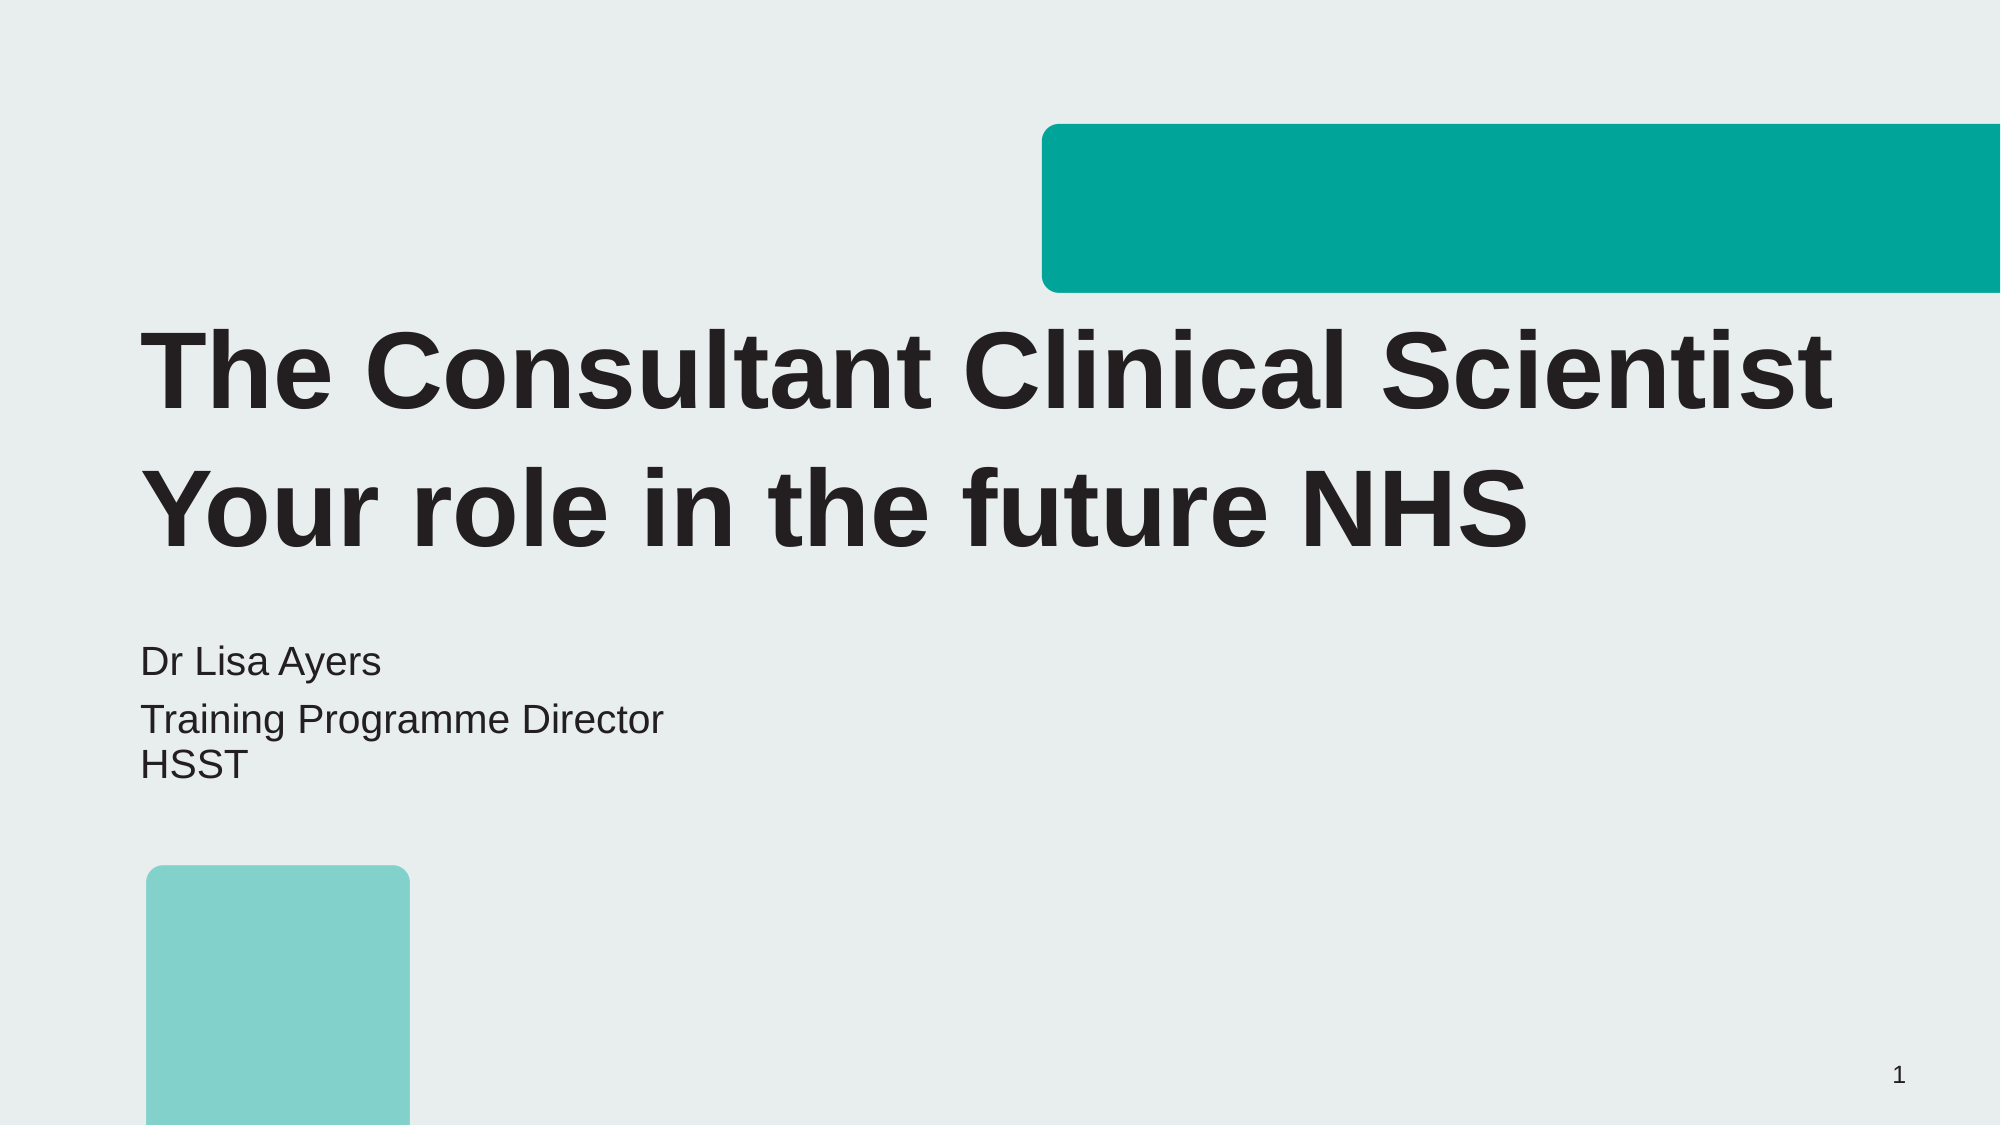

The Consultant Clinical Scientist
Your role in the future NHS
# Dr Lisa Ayers
Training Programme Director HSST